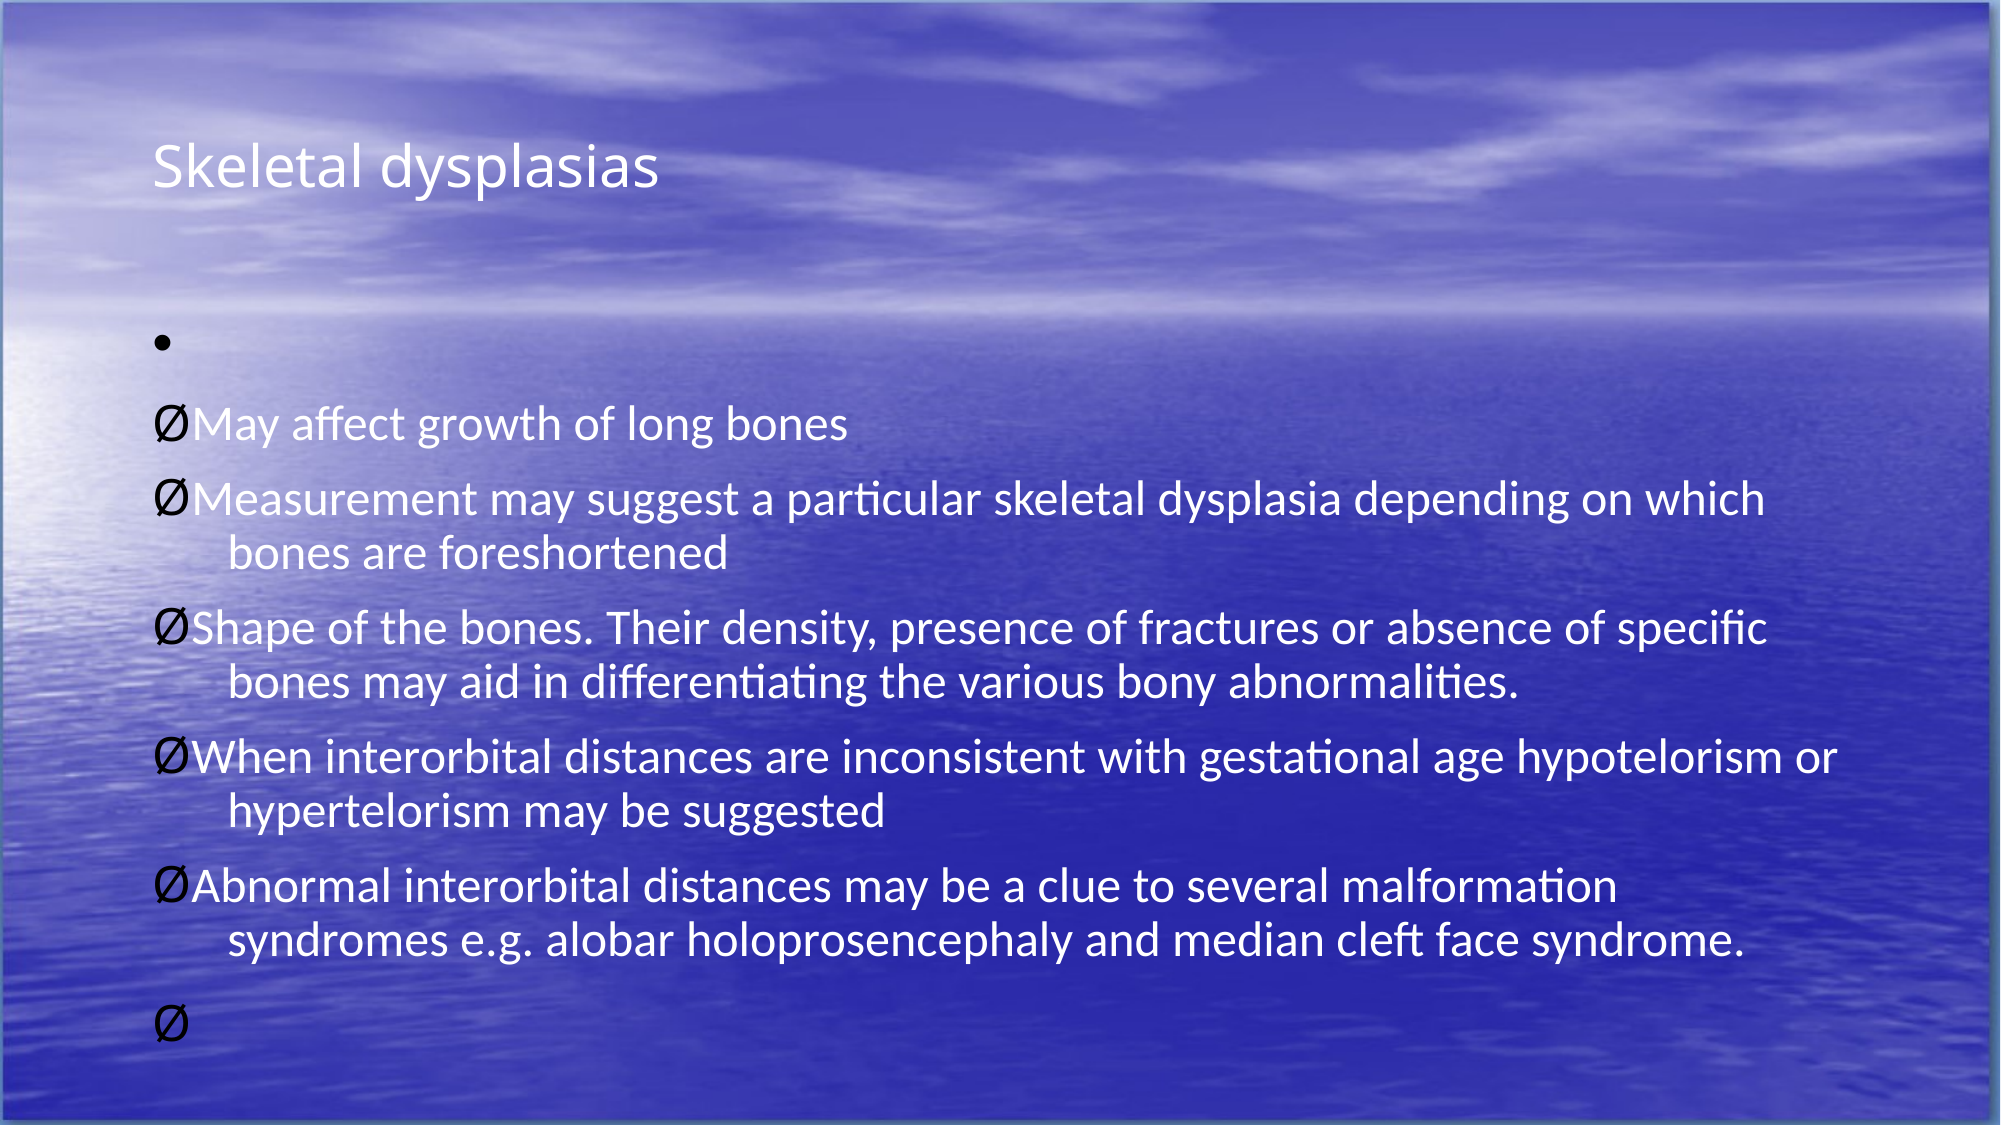

# Skeletal dysplasias
May affect growth of long bones
Measurement may suggest a particular skeletal dysplasia depending on which bones are foreshortened
Shape of the bones. Their density, presence of fractures or absence of specific bones may aid in differentiating the various bony abnormalities.
When interorbital distances are inconsistent with gestational age hypotelorism or hypertelorism may be suggested
Abnormal interorbital distances may be a clue to several malformation syndromes e.g. alobar holoprosencephaly and median cleft face syndrome.